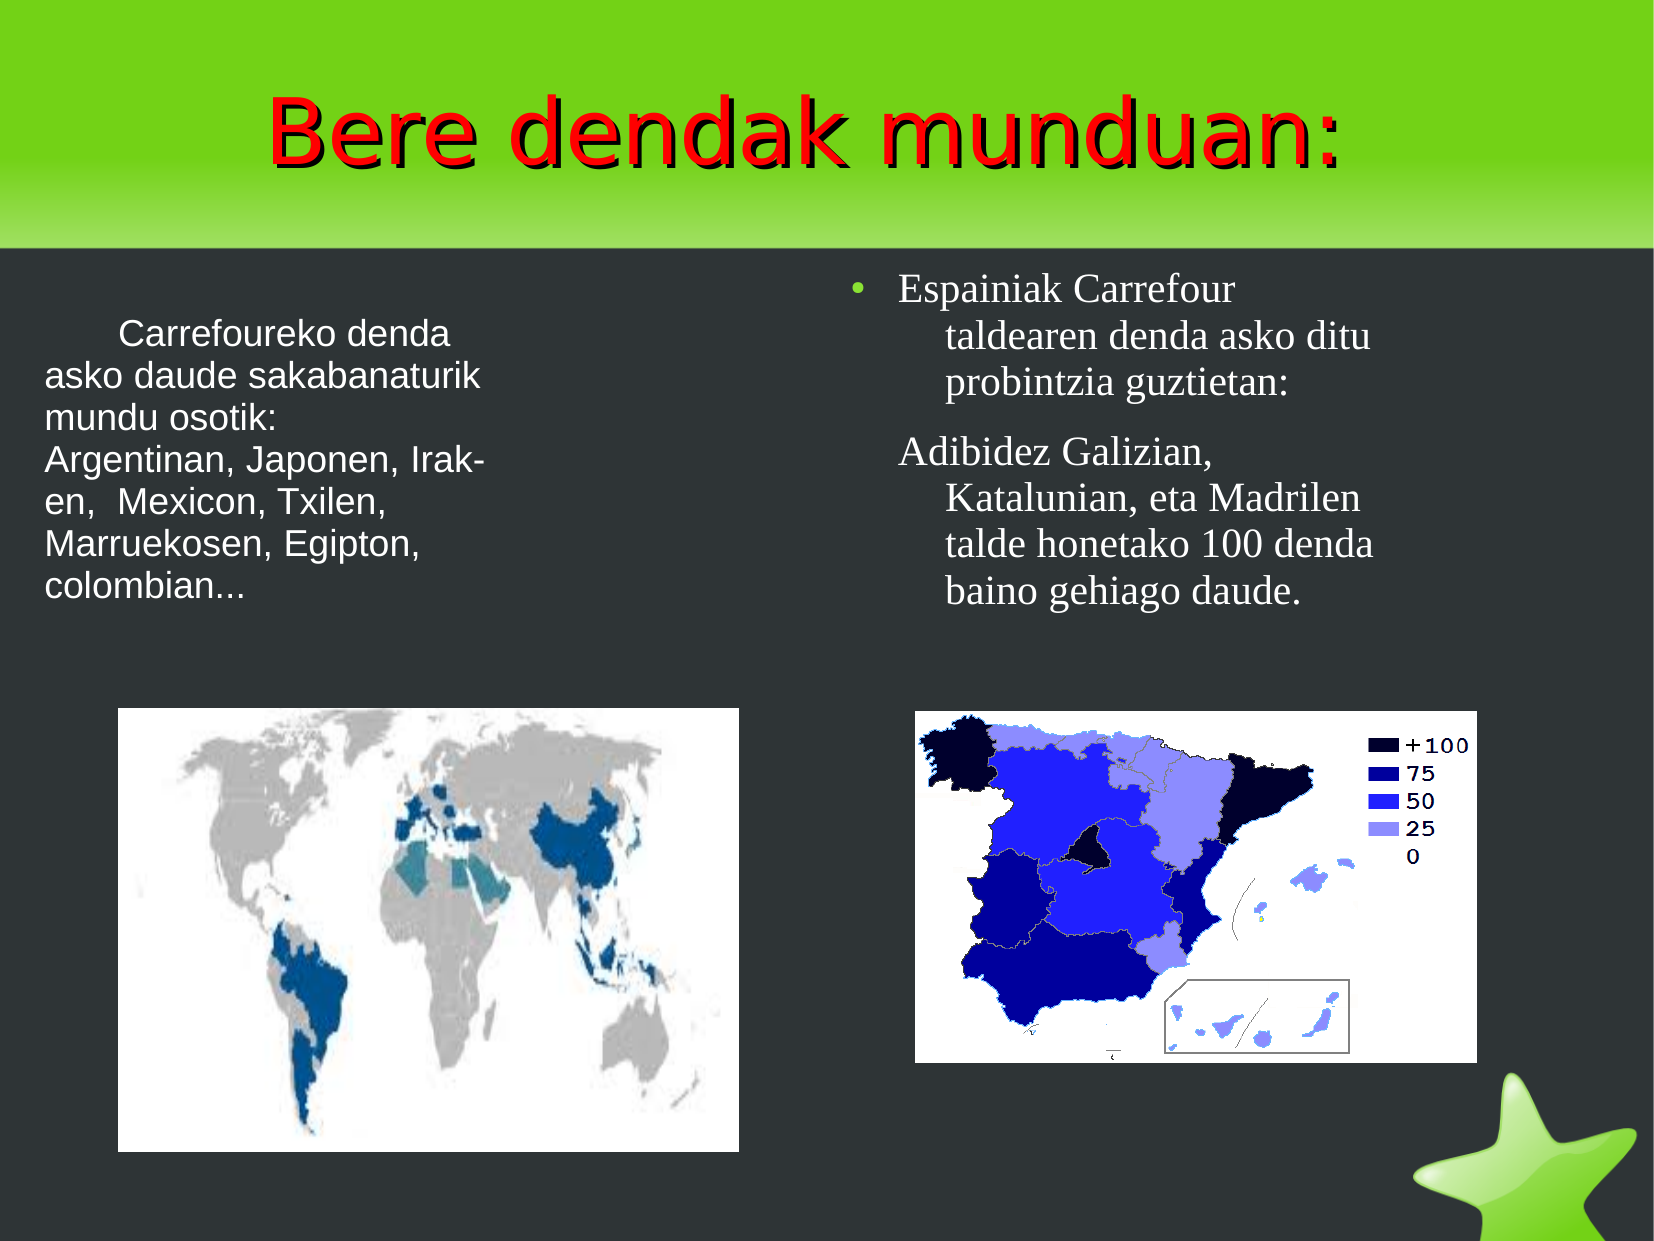

# Bere dendak munduan:
	Carrefoureko denda asko daude sakabanaturik mundu osotik:
Argentinan, Japonen, Irak-en, Mexicon, Txilen, Marruekosen, Egipton, colombian...
Espainiak Carrefour taldearen denda asko ditu probintzia guztietan:
Adibidez Galizian, Katalunian, eta Madrilen talde honetako 100 denda baino gehiago daude.